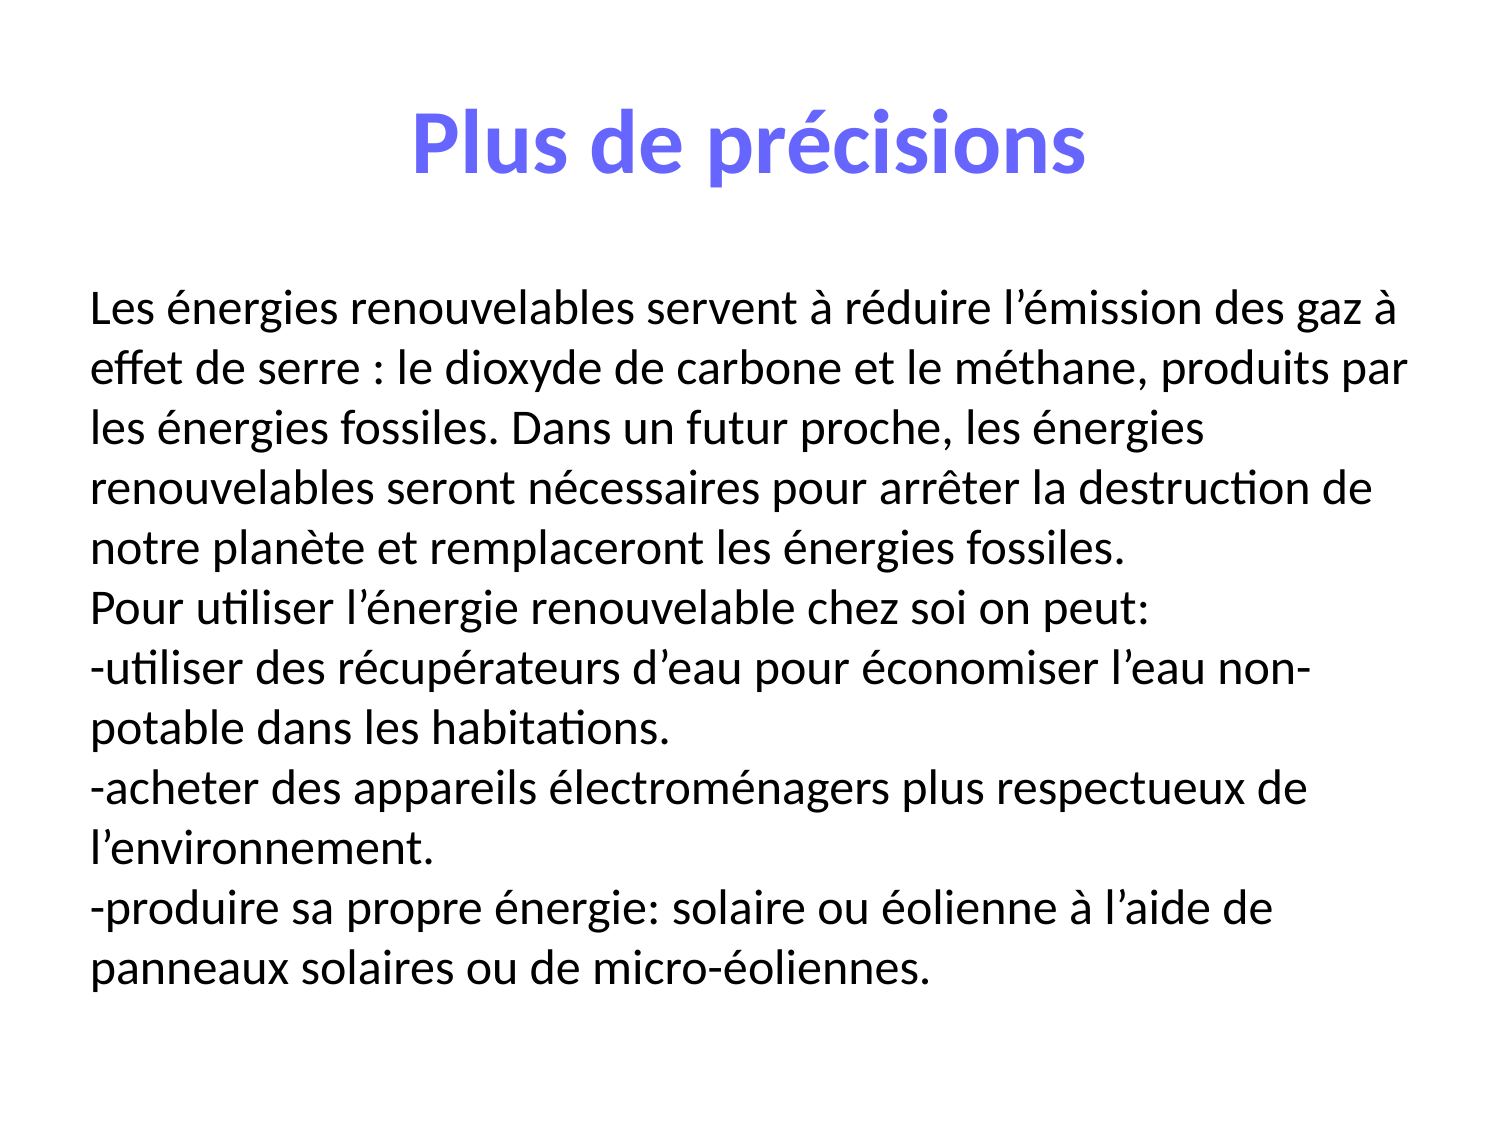

Plus de précisions
Les énergies renouvelables servent à réduire l’émission des gaz à effet de serre : le dioxyde de carbone et le méthane, produits par les énergies fossiles. Dans un futur proche, les énergies renouvelables seront nécessaires pour arrêter la destruction de notre planète et remplaceront les énergies fossiles.
Pour utiliser l’énergie renouvelable chez soi on peut:
-utiliser des récupérateurs d’eau pour économiser l’eau non-potable dans les habitations.
-acheter des appareils électroménagers plus respectueux de l’environnement.
-produire sa propre énergie: solaire ou éolienne à l’aide de panneaux solaires ou de micro-éoliennes.